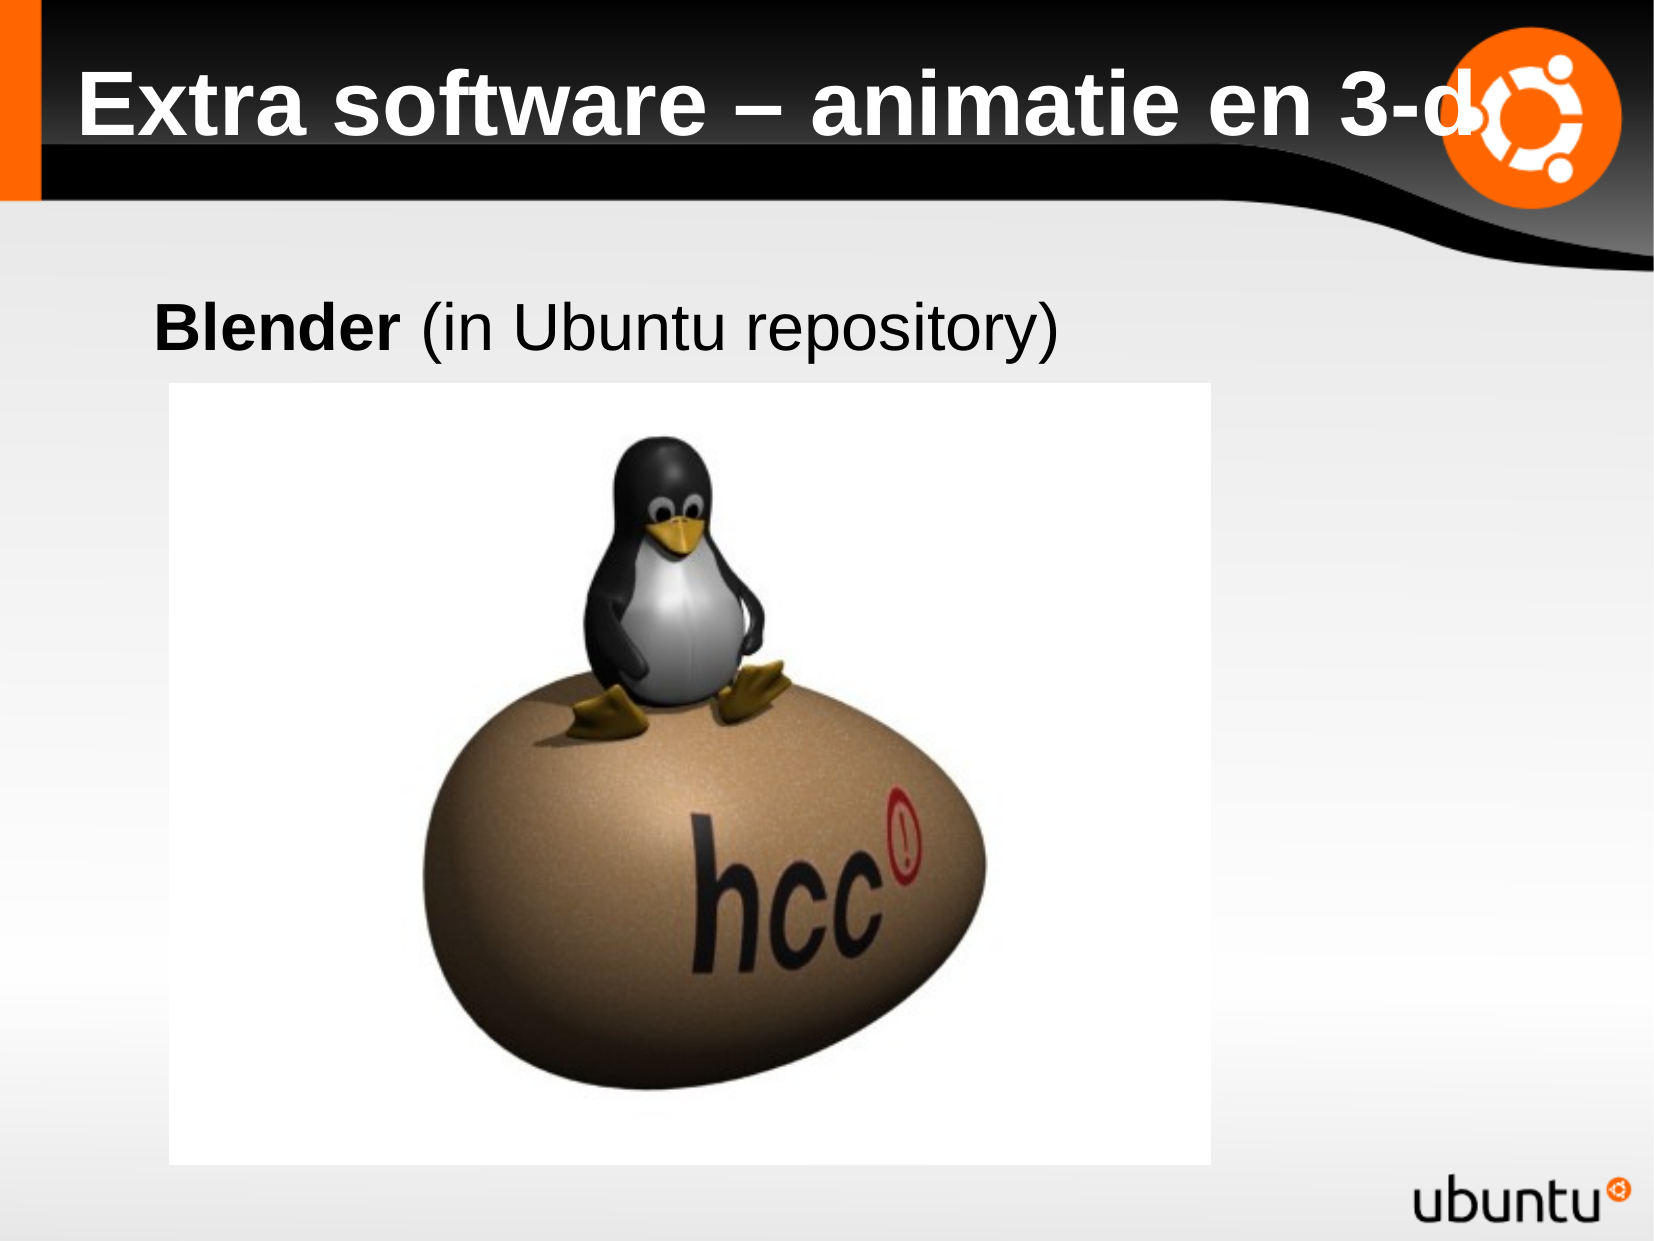

# Extra software – animatie en 3-d
Blender (in Ubuntu repository)